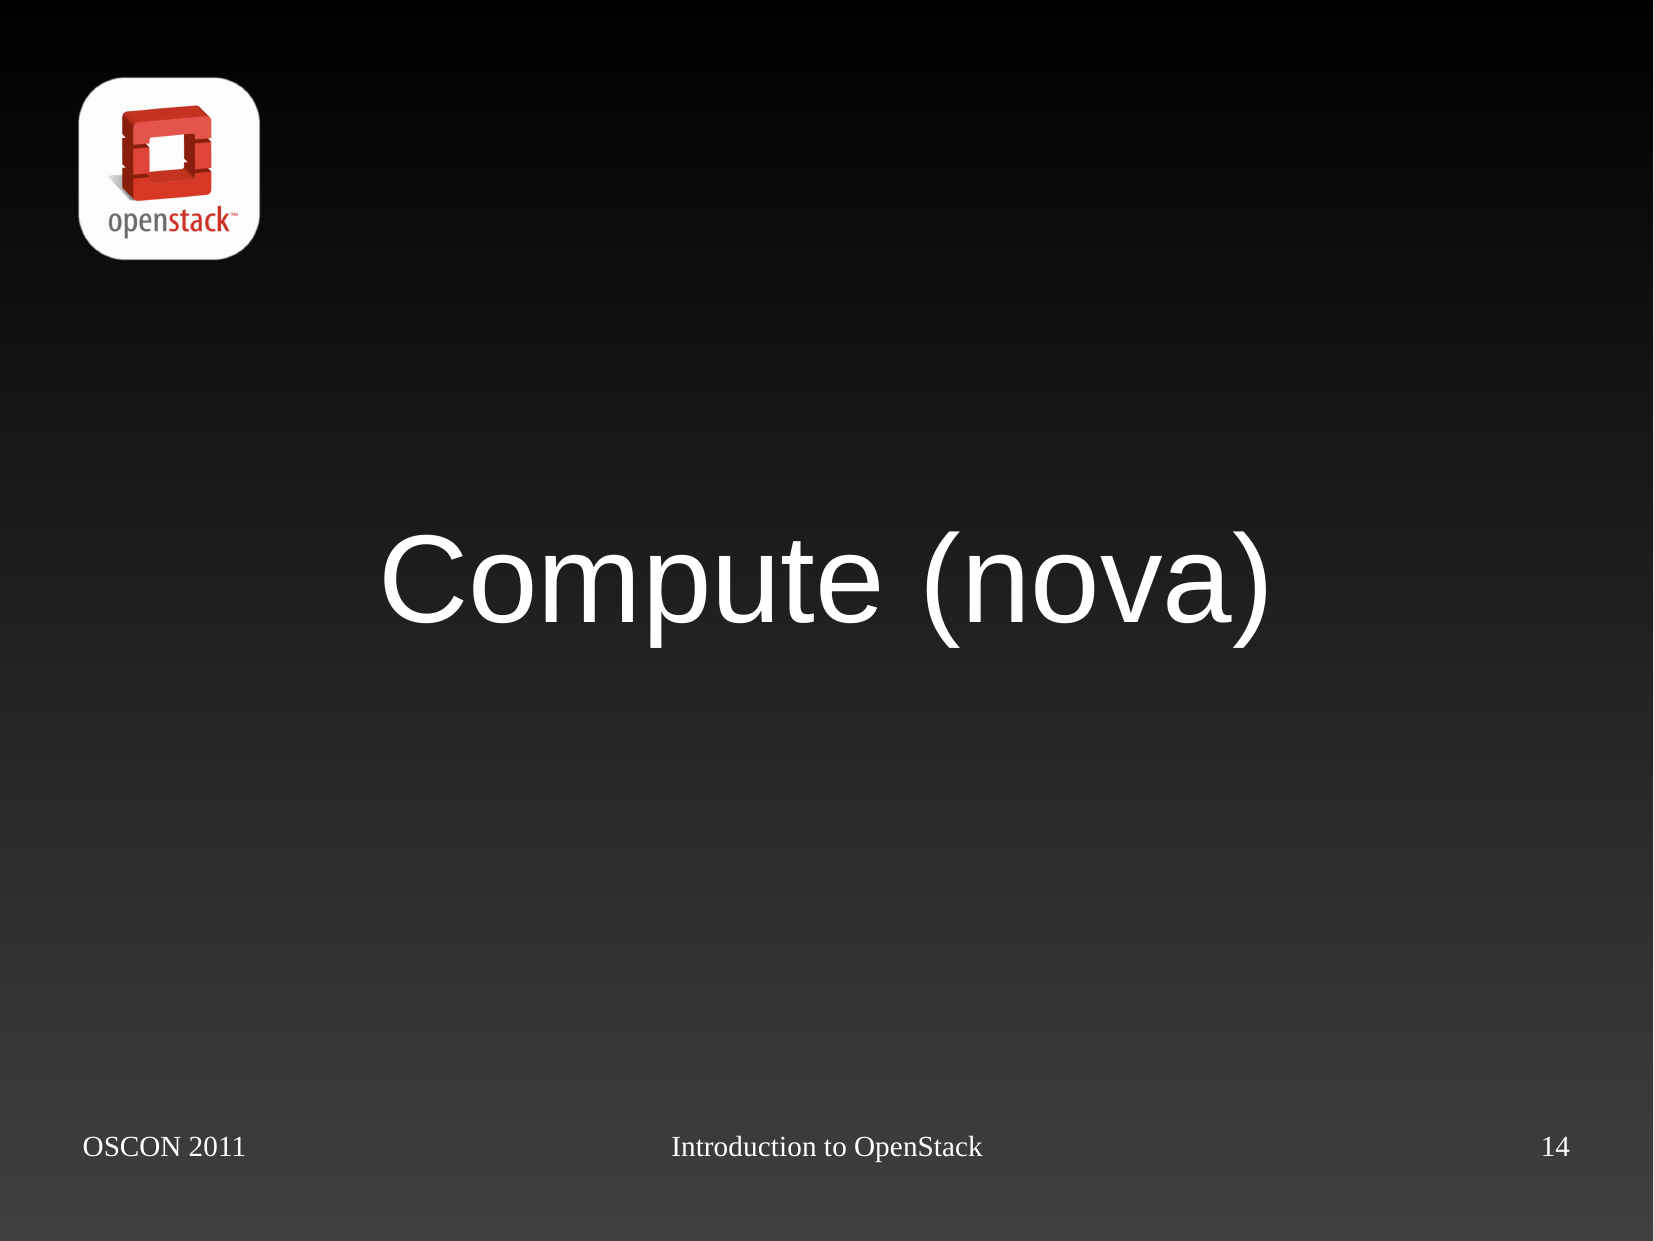

# Compute (nova)
OSCON 2011
Introduction to OpenStack
14